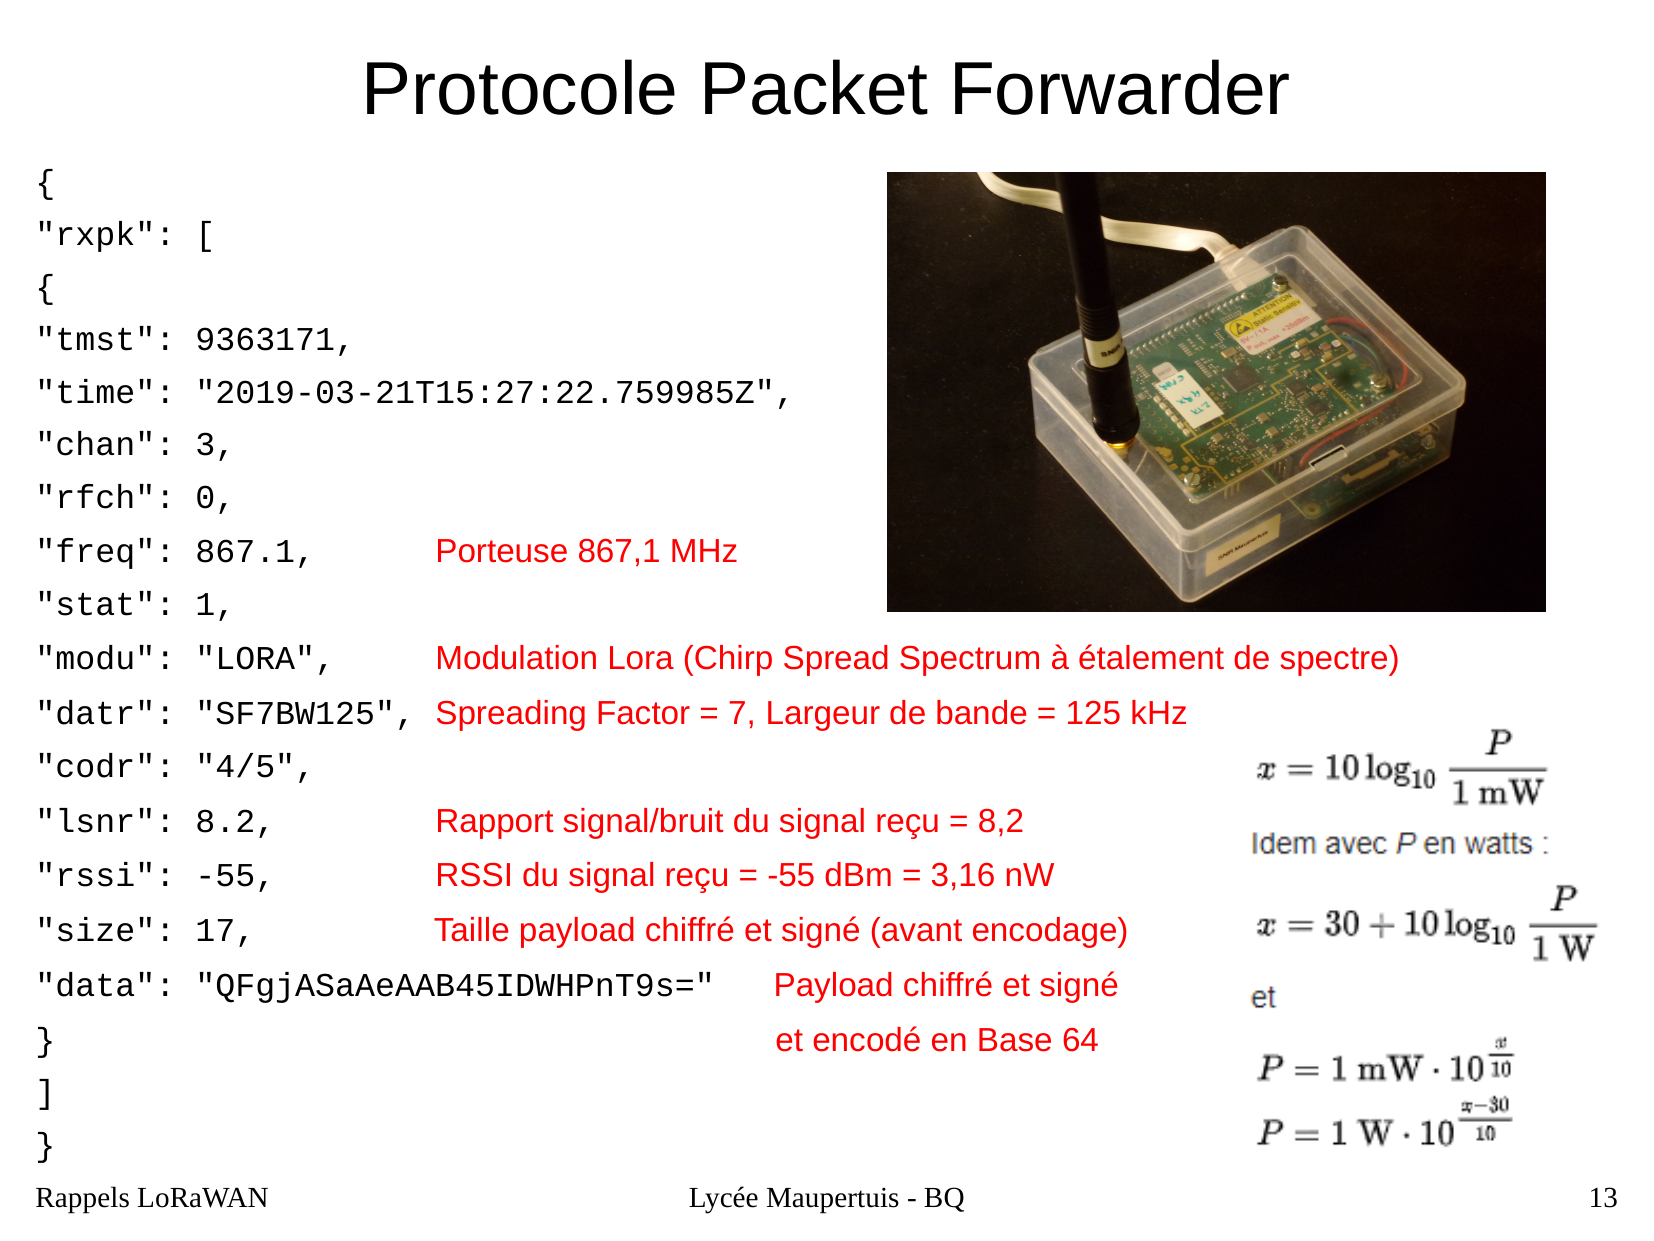

# Protocole Packet Forwarder
{
"rxpk": [
{
"tmst": 9363171,
"time": "2019-03-21T15:27:22.759985Z",
"chan": 3,
"rfch": 0,
"freq": 867.1, Porteuse 867,1 MHz
"stat": 1,
"modu": "LORA", Modulation Lora (Chirp Spread Spectrum à étalement de spectre)
"datr": "SF7BW125", Spreading Factor = 7, Largeur de bande = 125 kHz
"codr": "4/5",
"lsnr": 8.2, Rapport signal/bruit du signal reçu = 8,2
"rssi": -55, RSSI du signal reçu = -55 dBm = 3,16 nW
"size": 17,		 Taille payload chiffré et signé (avant encodage)
"data": "QFgjASaAeAAB45IDWHPnT9s="		Payload chiffré et signé
} et encodé en Base 64
]
}
Rappels LoRaWAN
Lycée Maupertuis - BQ
13